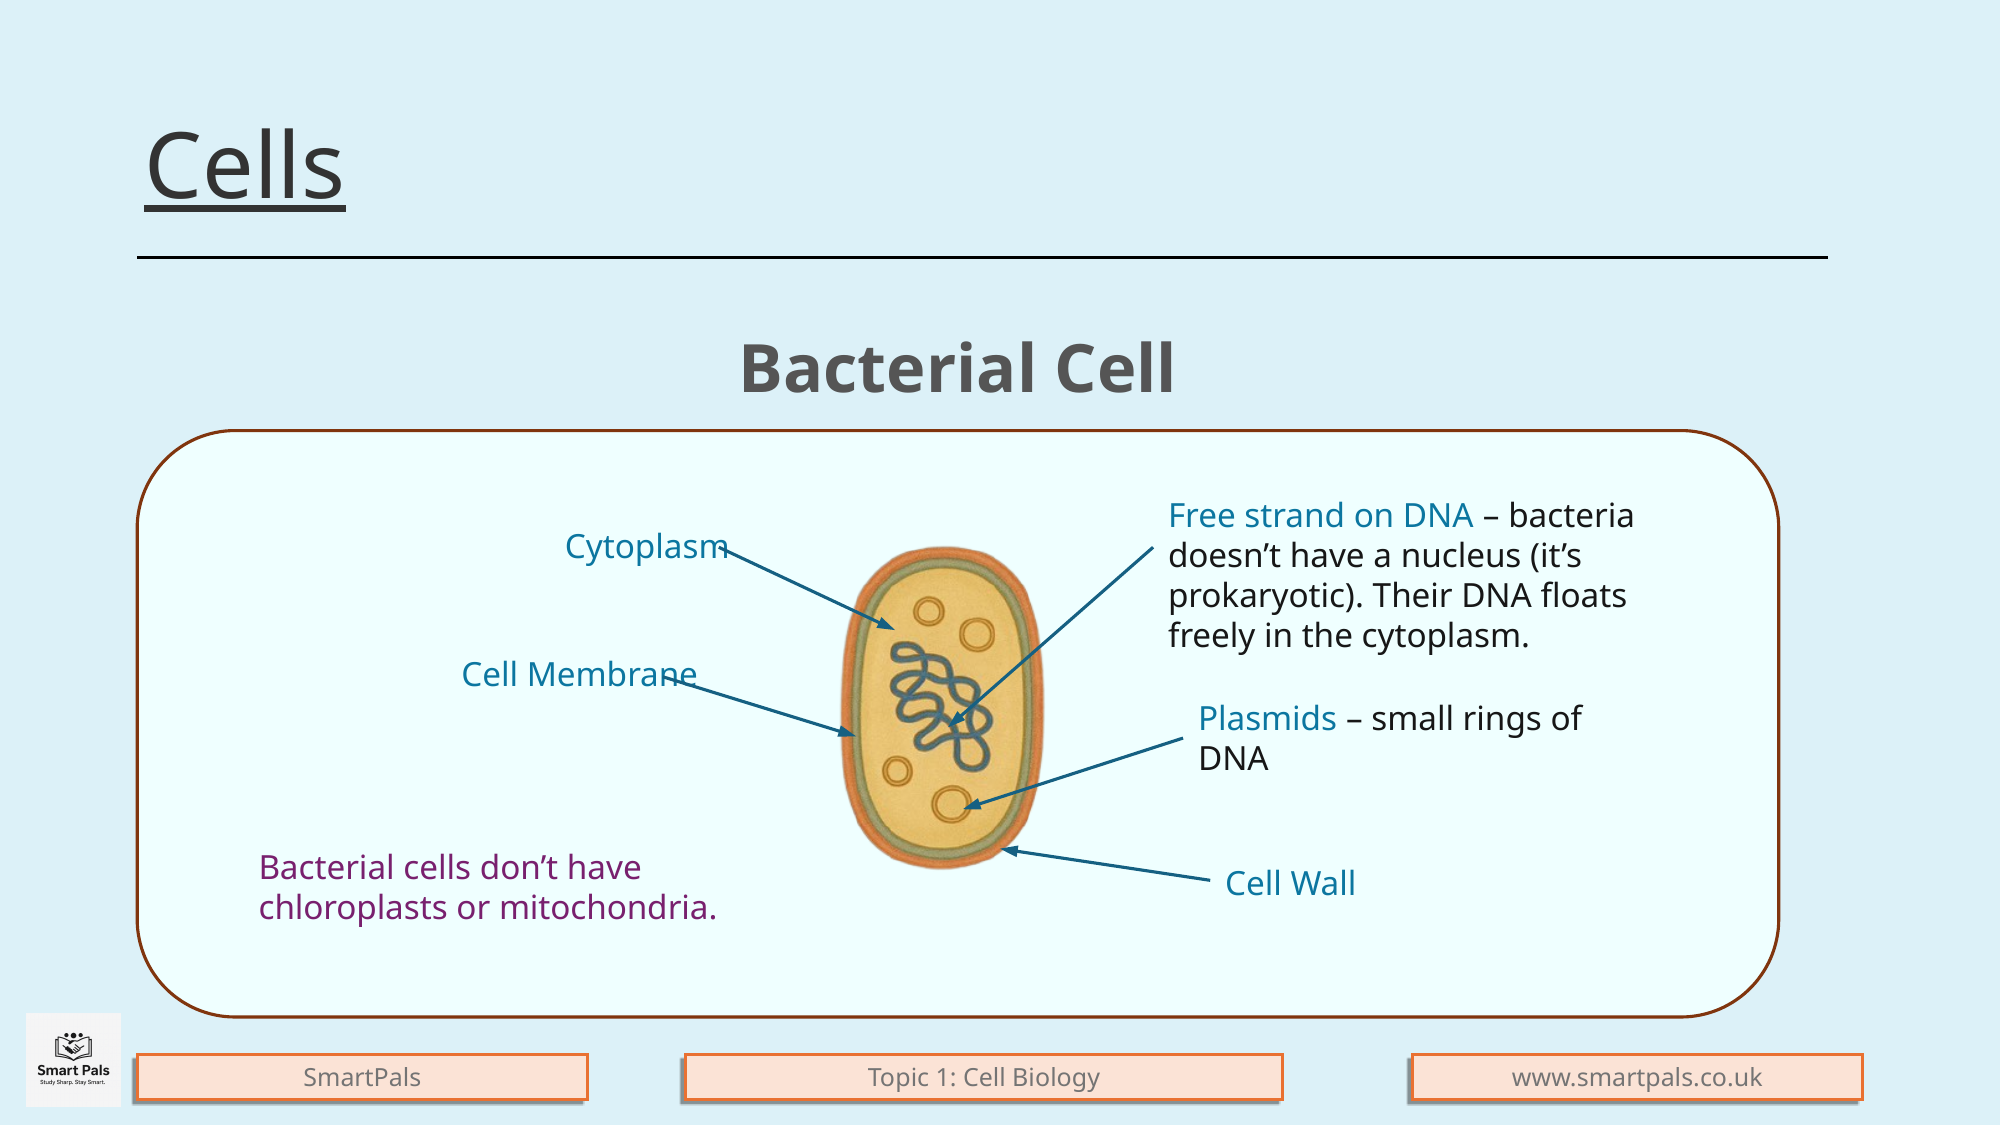

# Cells
Bacterial Cell
Free strand on DNA – bacteria doesn’t have a nucleus (it’s prokaryotic). Their DNA floats freely in the cytoplasm.
Cytoplasm
Cell Membrane
Plasmids – small rings of DNA
Bacterial cells don’t have chloroplasts or mitochondria.
Cell Wall